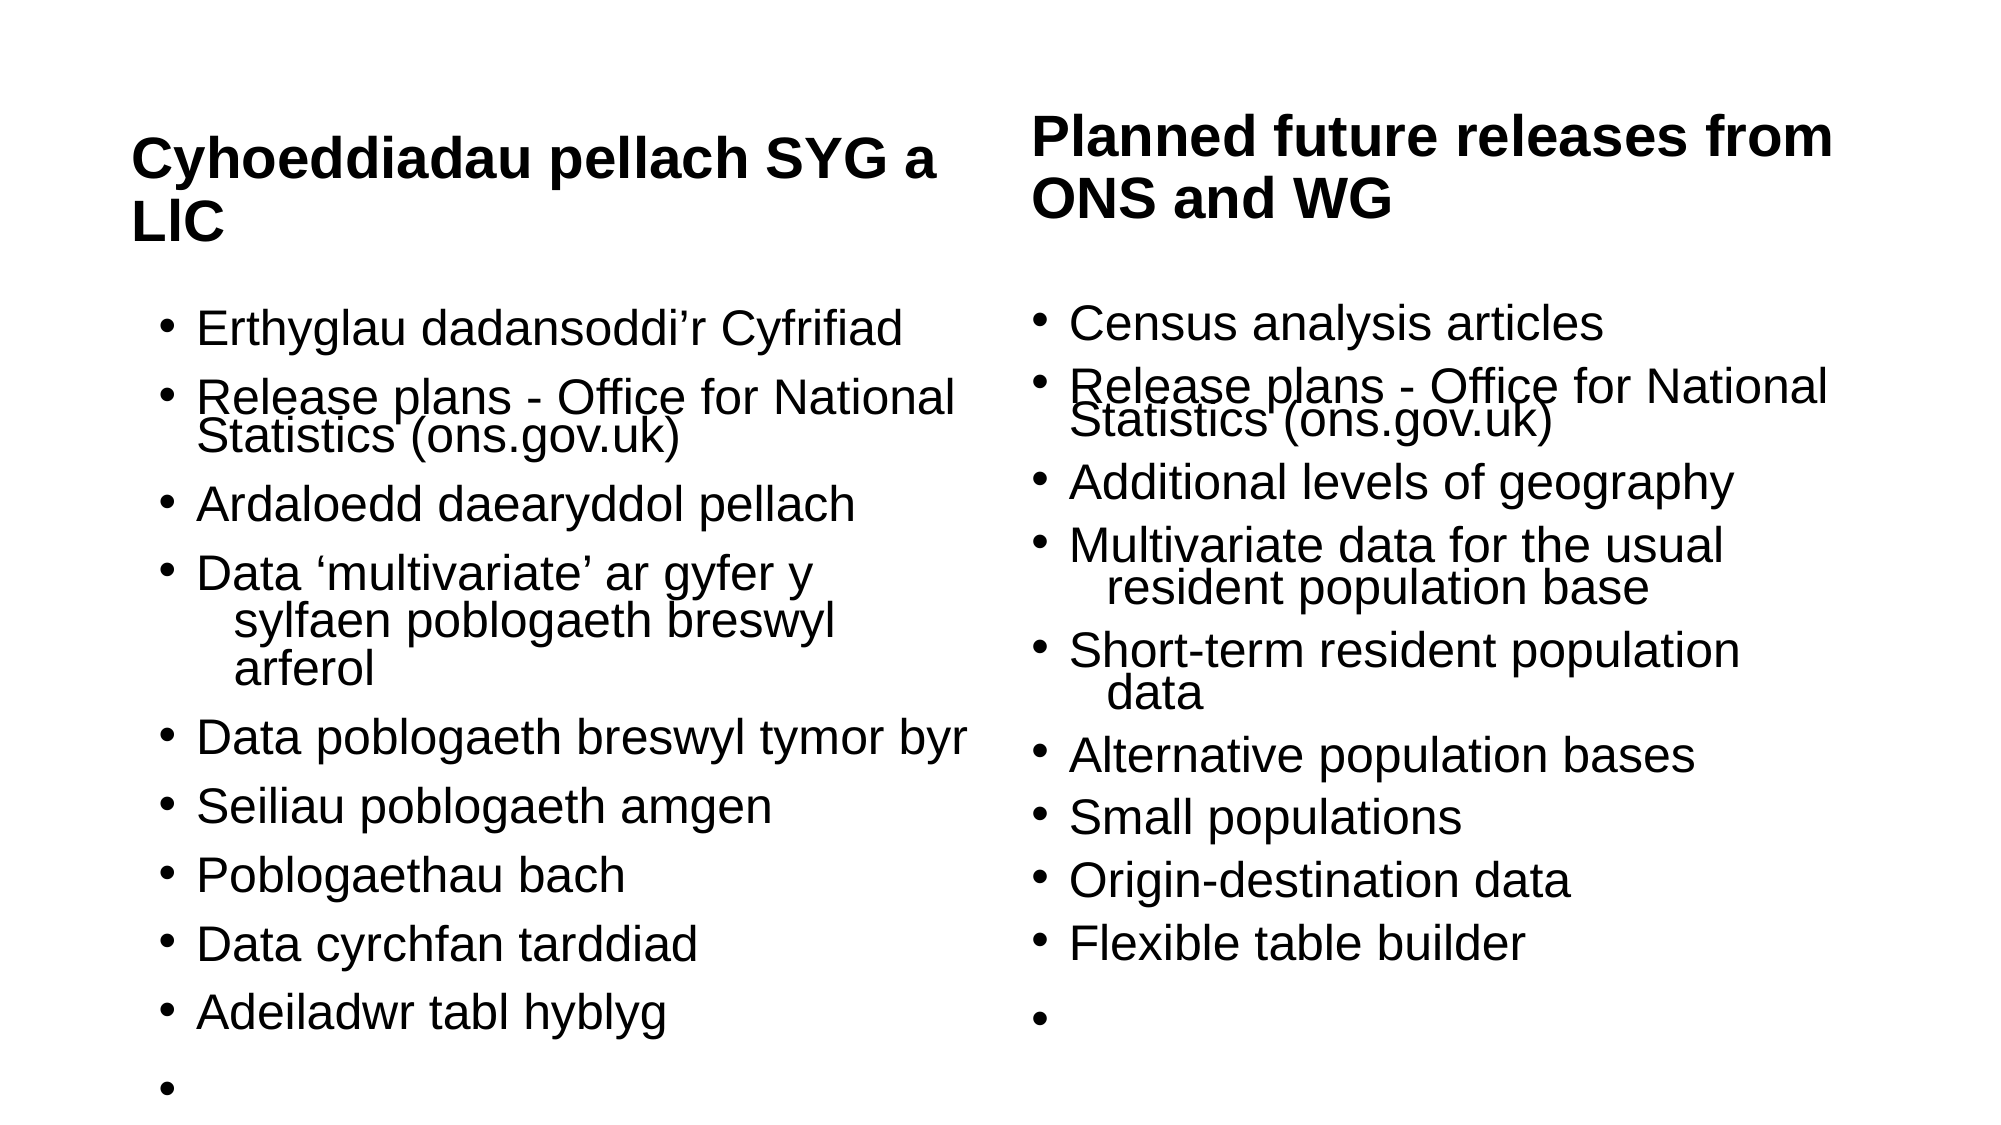

Planned future releases from ONS and WG
Cyhoeddiadau pellach SYG a LlC
Erthyglau dadansoddi’r Cyfrifiad
Release plans - Office for National Statistics (ons.gov.uk)
Ardaloedd daearyddol pellach
Data ‘multivariate’ ar gyfer y sylfaen poblogaeth breswyl arferol
Data poblogaeth breswyl tymor byr
Seiliau poblogaeth amgen
Poblogaethau bach
Data cyrchfan tarddiad
Adeiladwr tabl hyblyg
# Census analysis articles
Release plans - Office for National Statistics (ons.gov.uk)
Additional levels of geography
Multivariate data for the usual resident population base
Short-term resident population data
Alternative population bases
Small populations
Origin-destination data
Flexible table builder